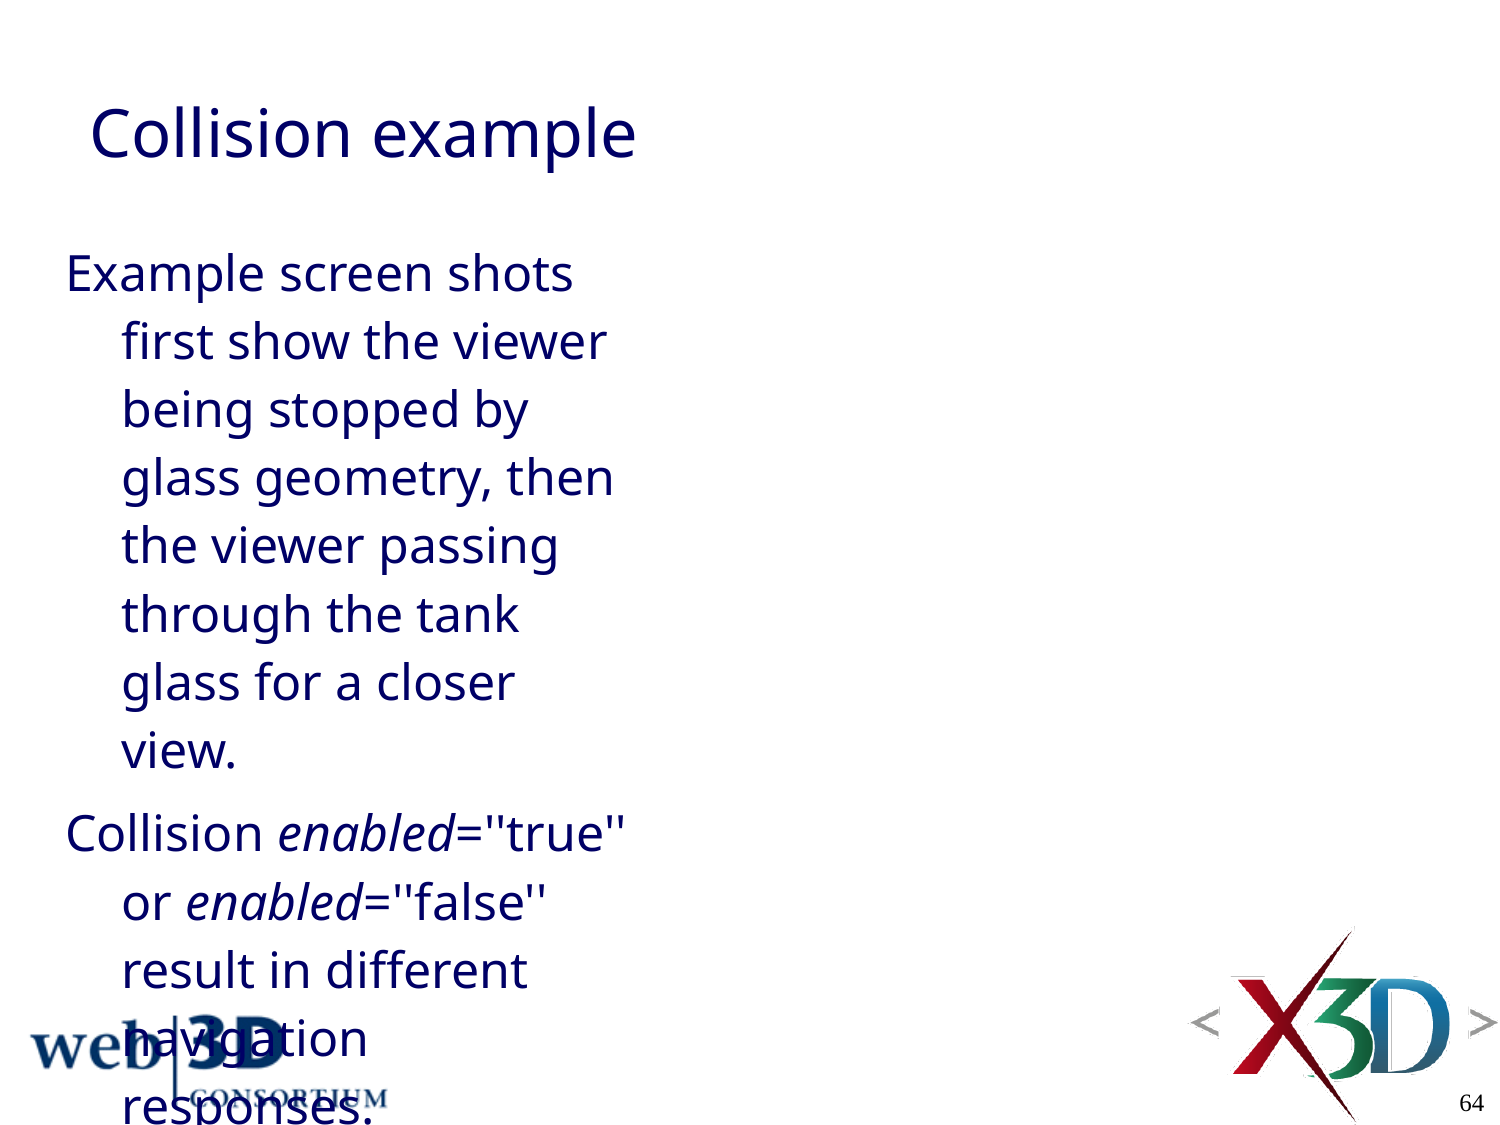

# Collision example
Example screen shots first show the viewer being stopped by glass geometry, then the viewer passing through the tank glass for a closer view.
Collision enabled=''true'' or enabled=''false'' result in different navigation responses.